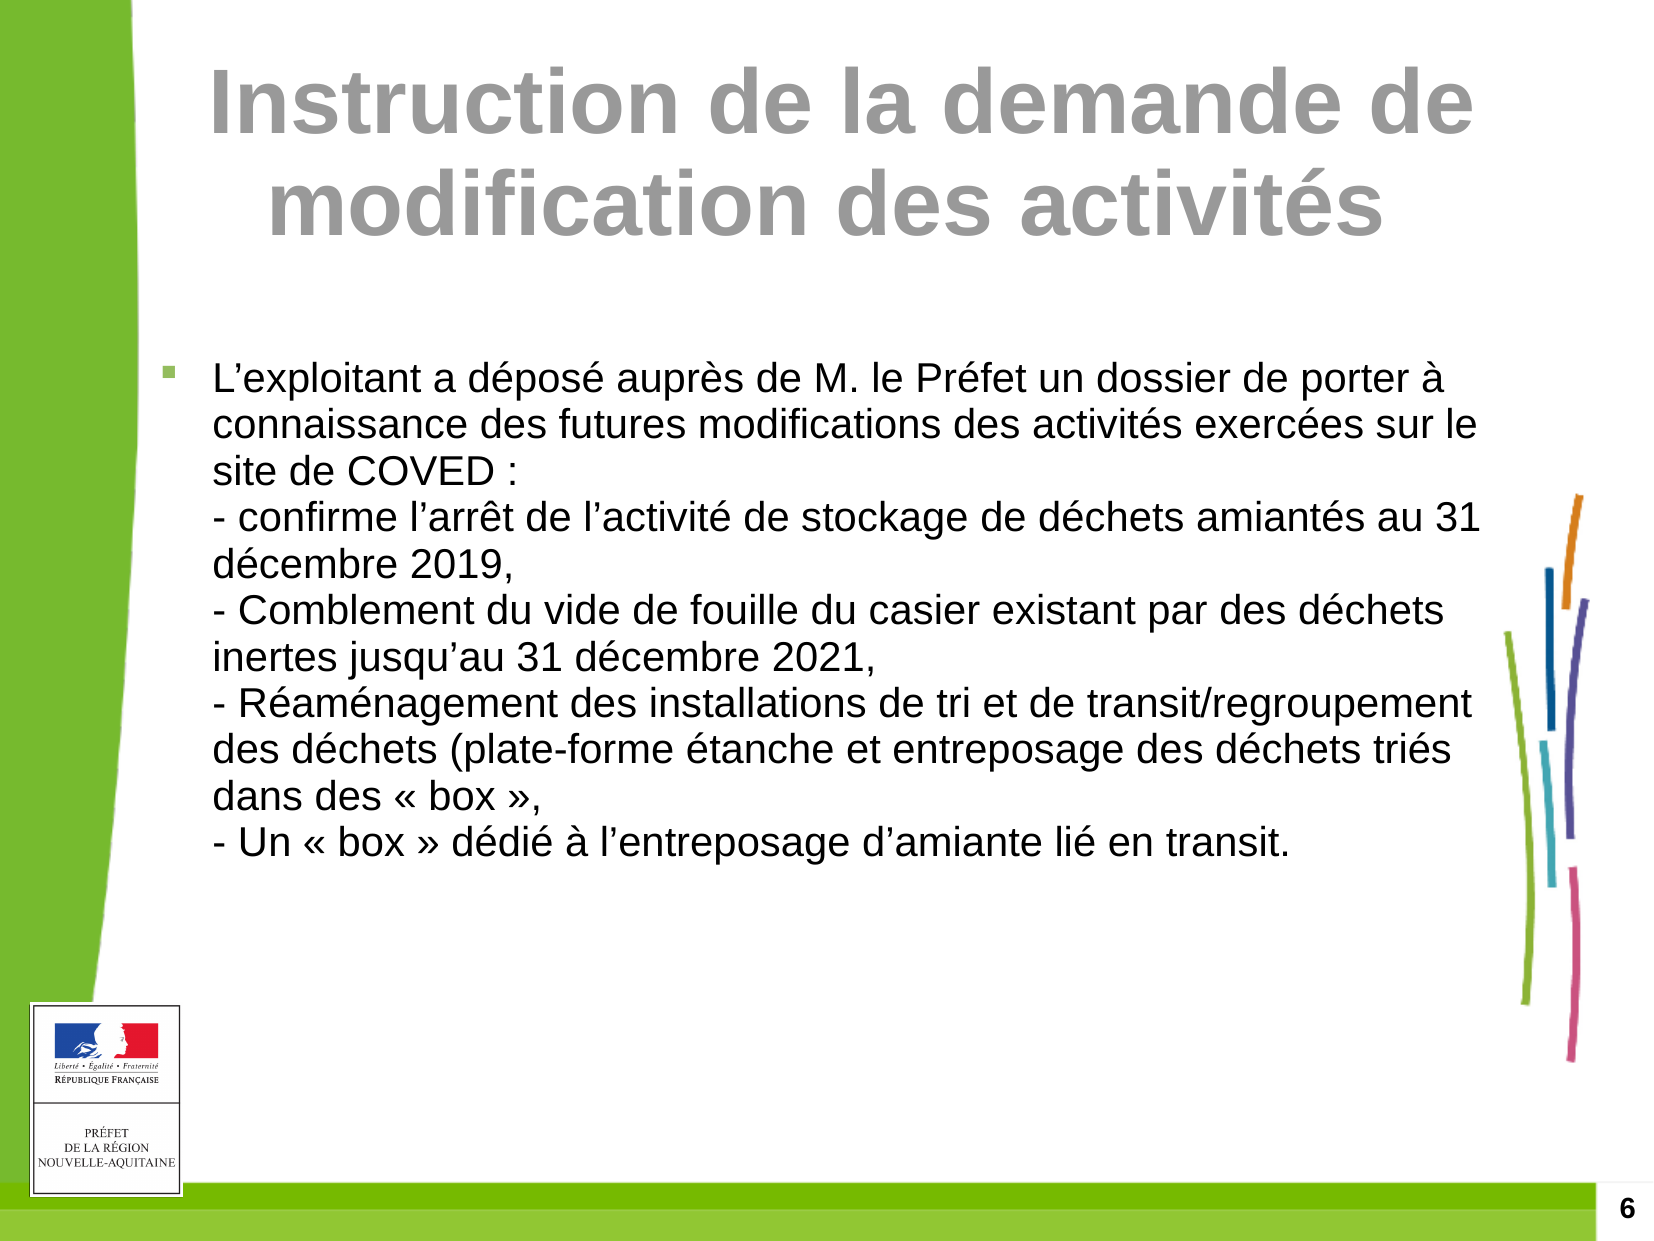

# Instruction de la demande de modification des activités
L’exploitant a déposé auprès de M. le Préfet un dossier de porter à connaissance des futures modifications des activités exercées sur le site de COVED :
- confirme l’arrêt de l’activité de stockage de déchets amiantés au 31 décembre 2019,
- Comblement du vide de fouille du casier existant par des déchets inertes jusqu’au 31 décembre 2021,
- Réaménagement des installations de tri et de transit/regroupement des déchets (plate-forme étanche et entreposage des déchets triés dans des « box »,
- Un « box » dédié à l’entreposage d’amiante lié en transit.